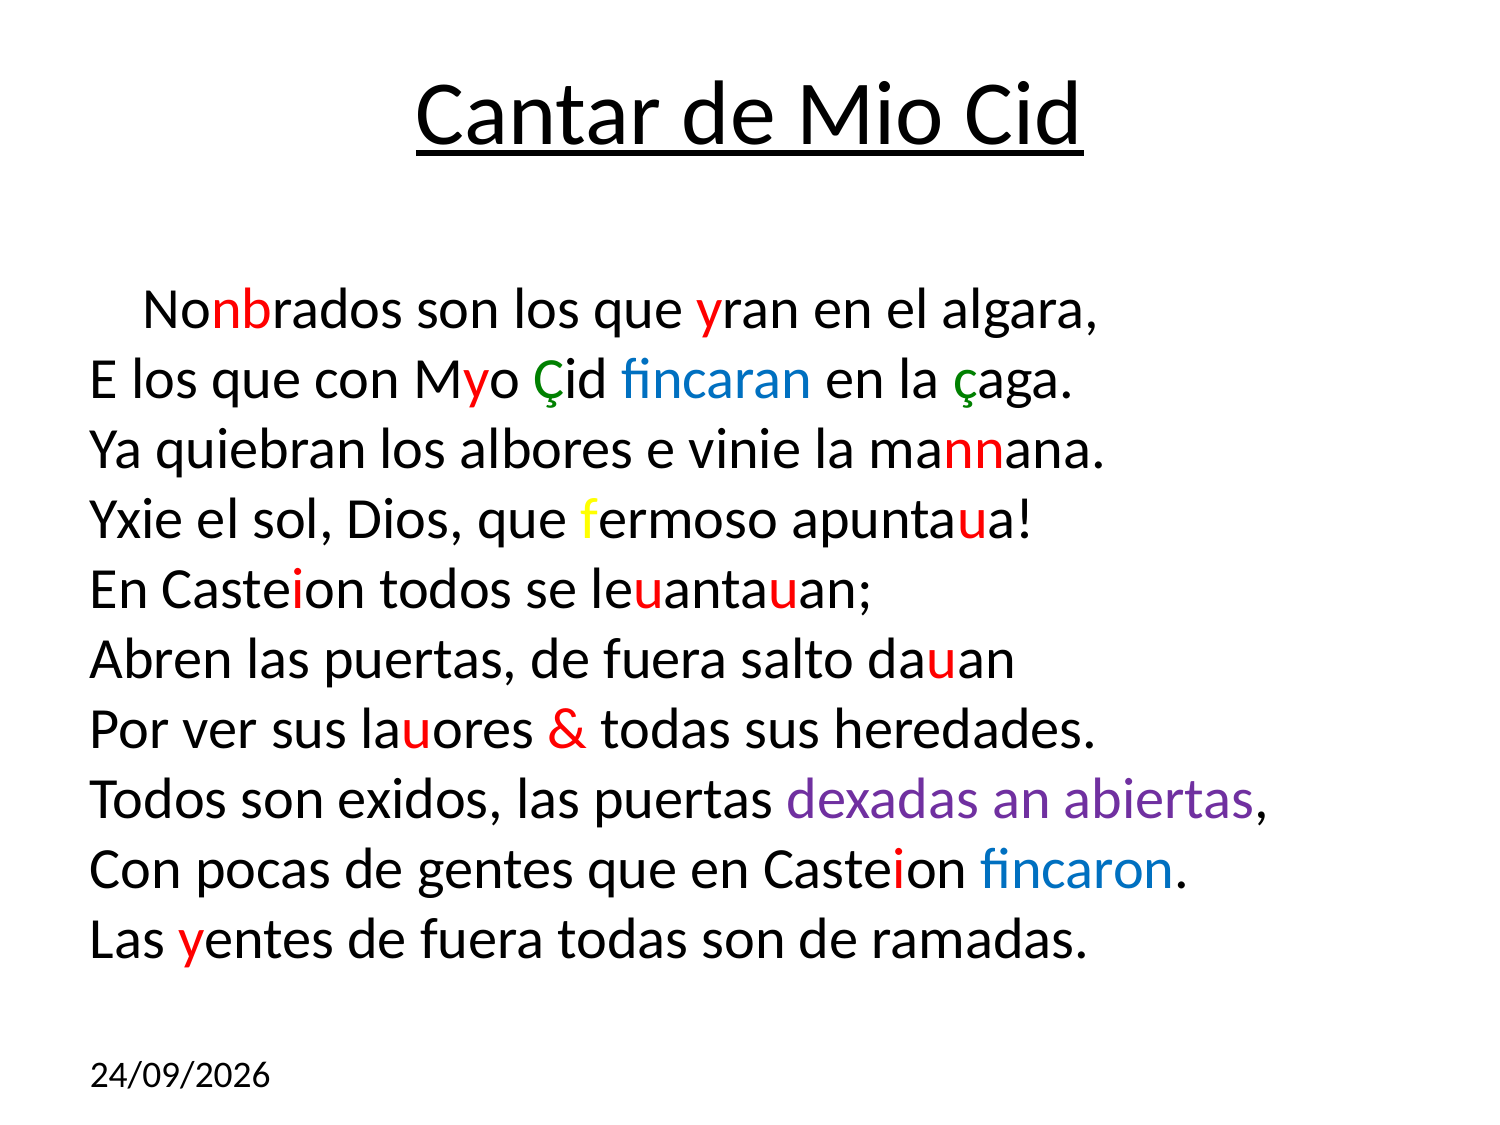

# Cantar de Mio Cid
 Nonbrados son los que yran en el algara,
E los que con Myo Çid fincaran en la çaga.
Ya quiebran los albores e vinie la mannana.
Yxie el sol, Dios, que fermoso apuntaua!
En Casteion todos se leuantauan;
Abren las puertas, de fuera salto dauan
Por ver sus lauores & todas sus heredades.
Todos son exidos, las puertas dexadas an abiertas,
Con pocas de gentes que en Casteion fincaron.
Las yentes de fuera todas son de ramadas.
14 de avril de 2011